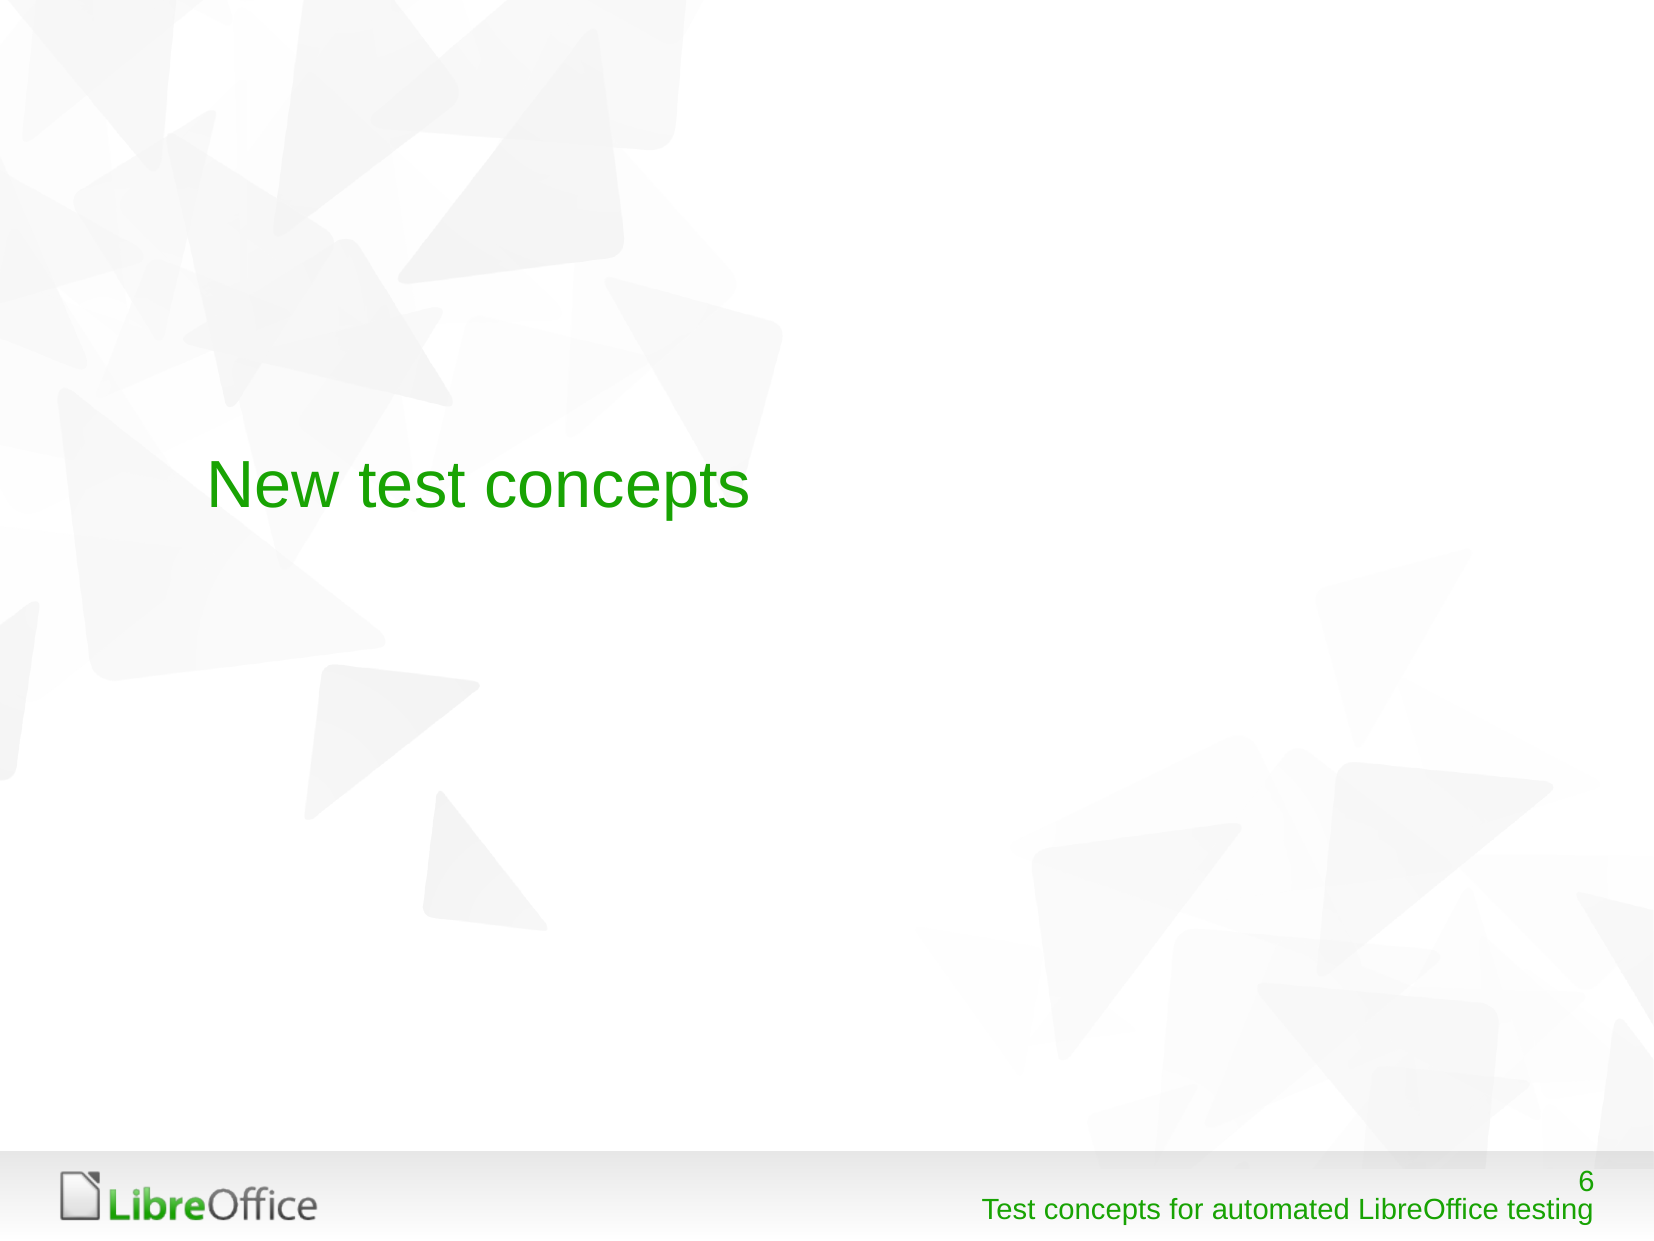

# New test concepts
6
Test concepts for automated LibreOffice testing